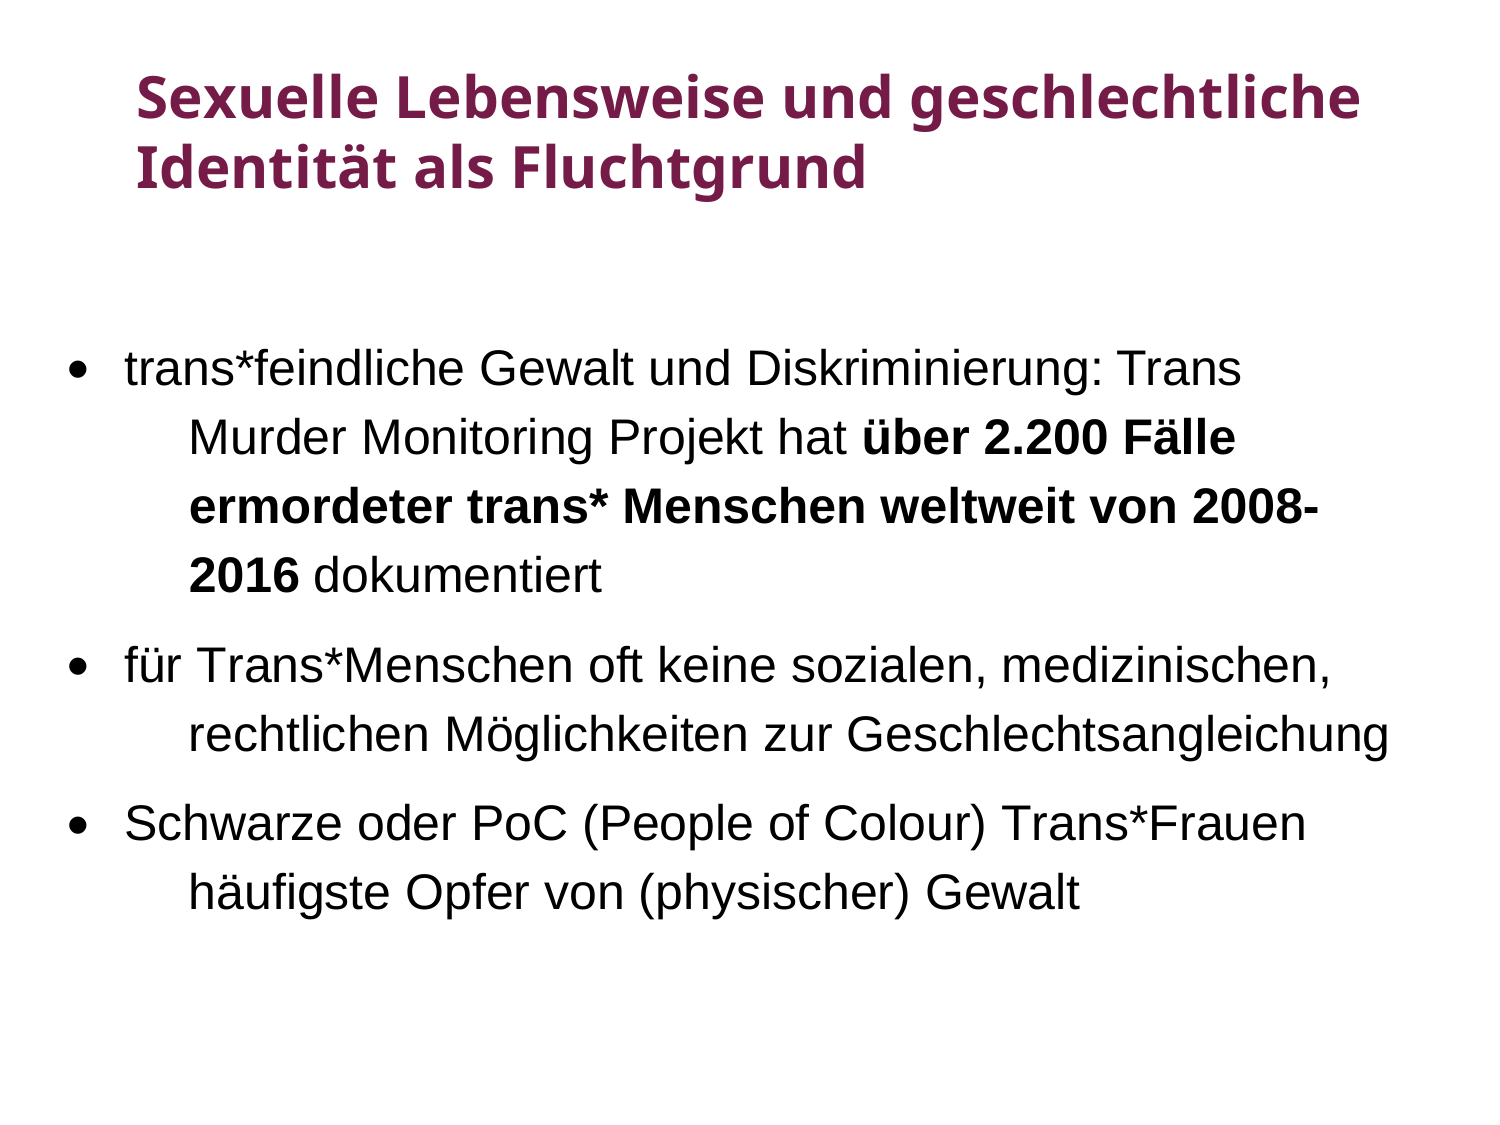

Sexuelle Lebensweise und geschlechtliche Identität als Fluchtgrund
trans*feindliche Gewalt und Diskriminierung: Trans Murder Monitoring Projekt hat über 2.200 Fälle ermordeter trans* Menschen weltweit von 2008-2016 dokumentiert
für Trans*Menschen oft keine sozialen, medizinischen, rechtlichen Möglichkeiten zur Geschlechtsangleichung
Schwarze oder PoC (People of Colour) Trans*Frauen häufigste Opfer von (physischer) Gewalt